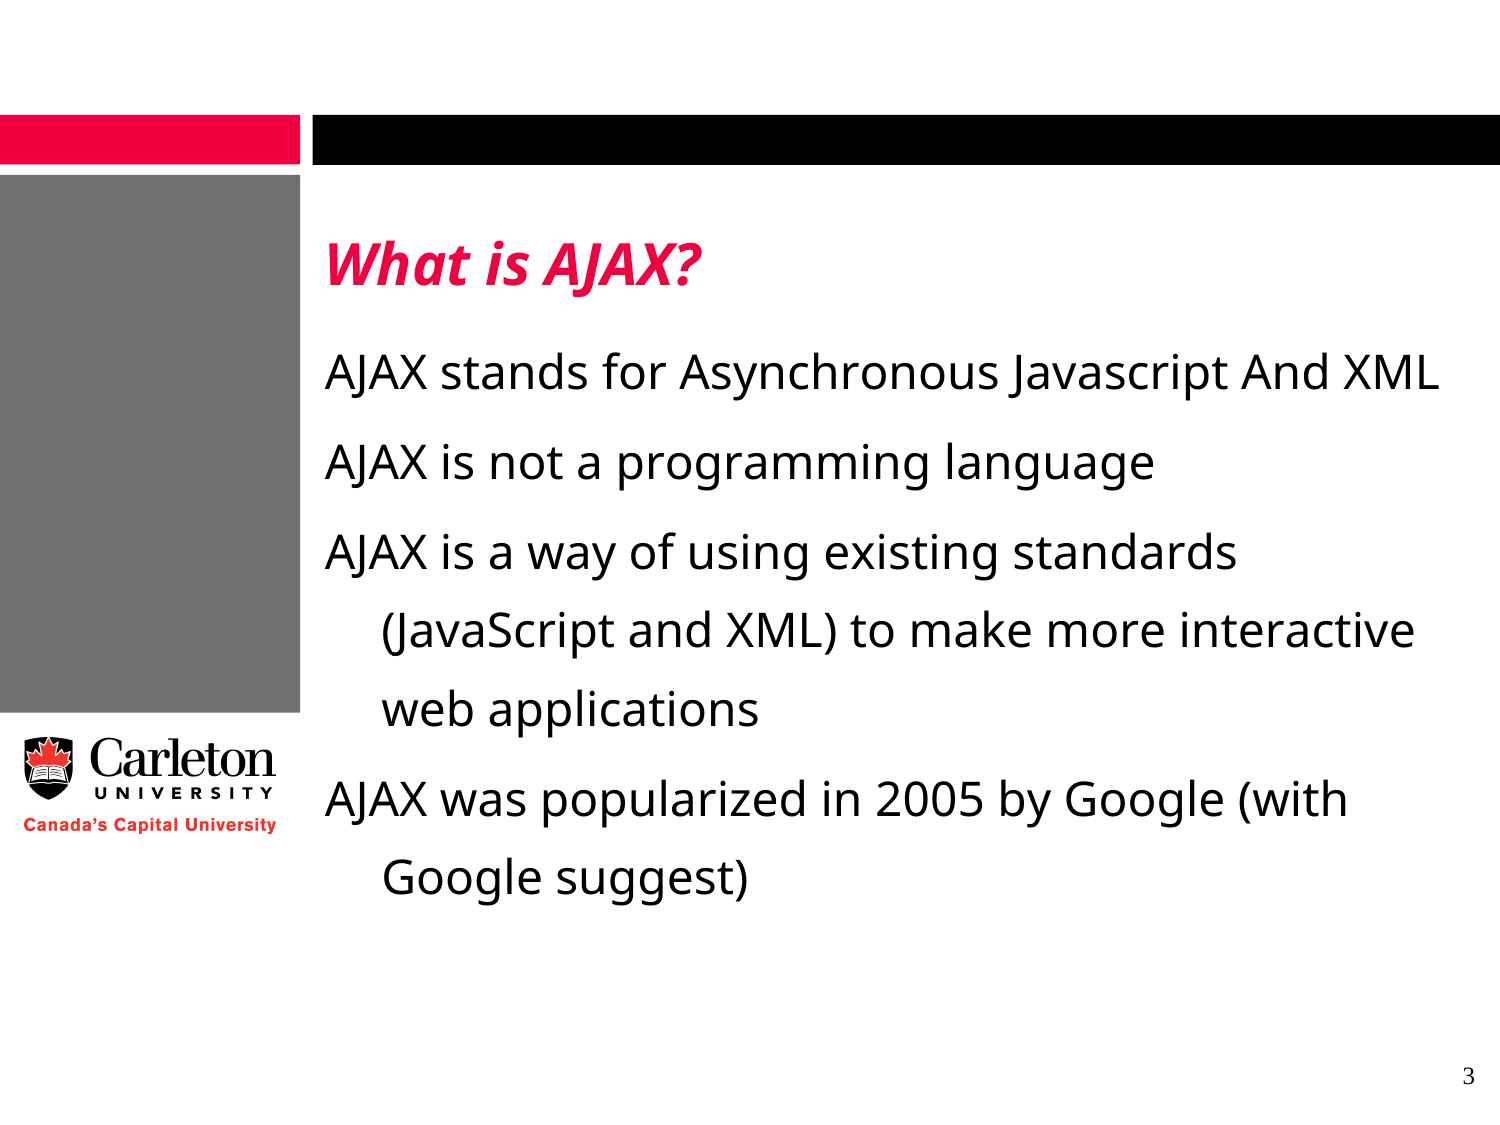

# What is AJAX?
AJAX stands for Asynchronous Javascript And XML
AJAX is not a programming language
AJAX is a way of using existing standards (JavaScript and XML) to make more interactive web applications
AJAX was popularized in 2005 by Google (with Google suggest)
3